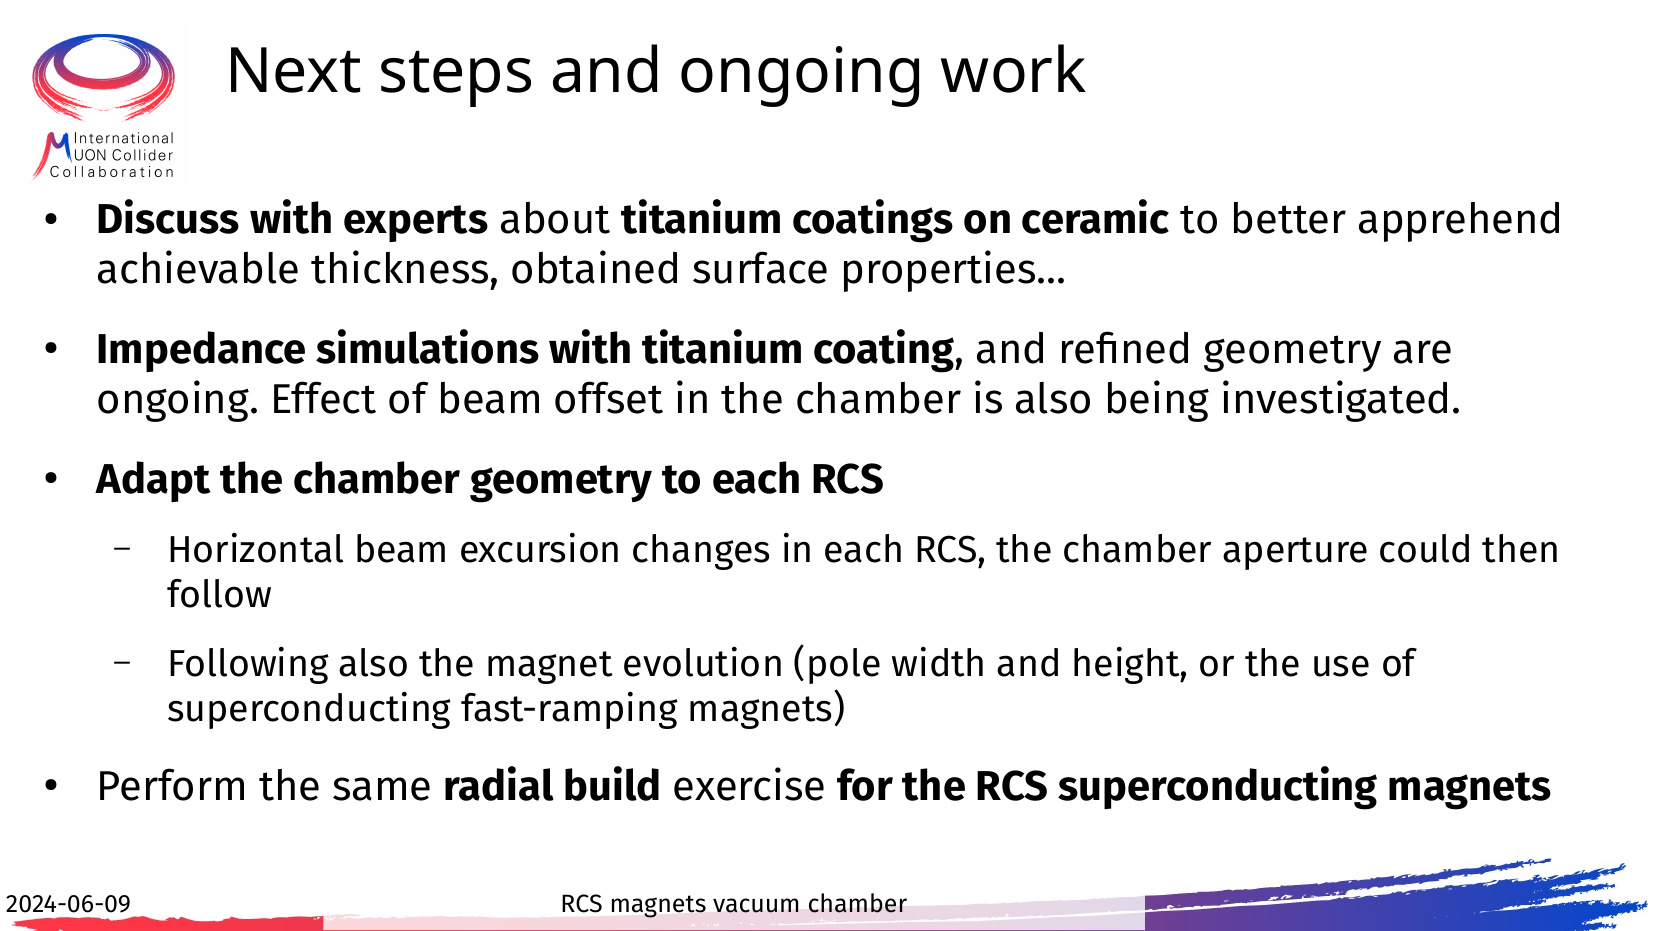

Next steps and ongoing work
# Discuss with experts about titanium coatings on ceramic to better apprehend achievable thickness, obtained surface properties...
Impedance simulations with titanium coating, and refined geometry are ongoing. Effect of beam offset in the chamber is also being investigated.
Adapt the chamber geometry to each RCS
Horizontal beam excursion changes in each RCS, the chamber aperture could then follow
Following also the magnet evolution (pole width and height, or the use of superconducting fast-ramping magnets)
Perform the same radial build exercise for the RCS superconducting magnets
2024-06-09
RCS magnets vacuum chamber